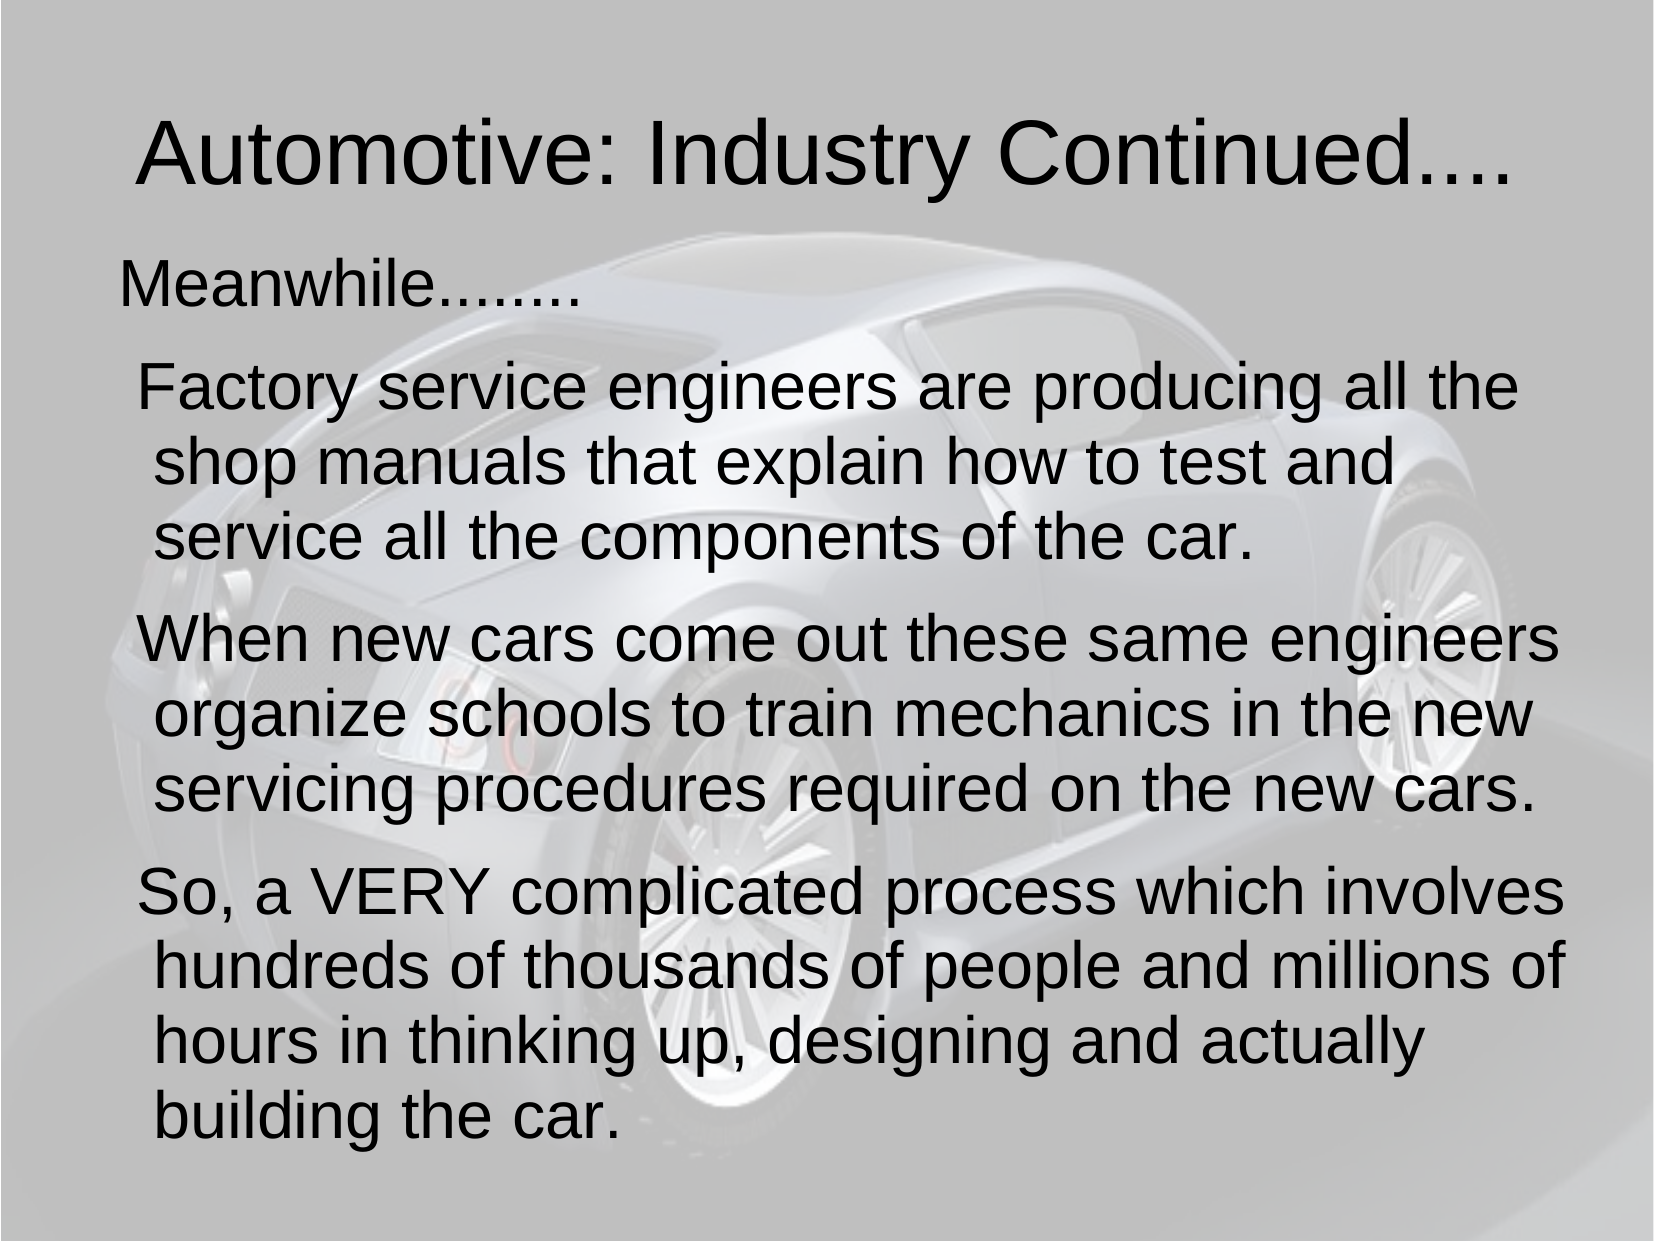

# Automotive: Industry Continued....
Meanwhile........
 Factory service engineers are producing all the shop manuals that explain how to test and service all the components of the car.
 When new cars come out these same engineers organize schools to train mechanics in the new servicing procedures required on the new cars.
 So, a VERY complicated process which involves hundreds of thousands of people and millions of hours in thinking up, designing and actually building the car.